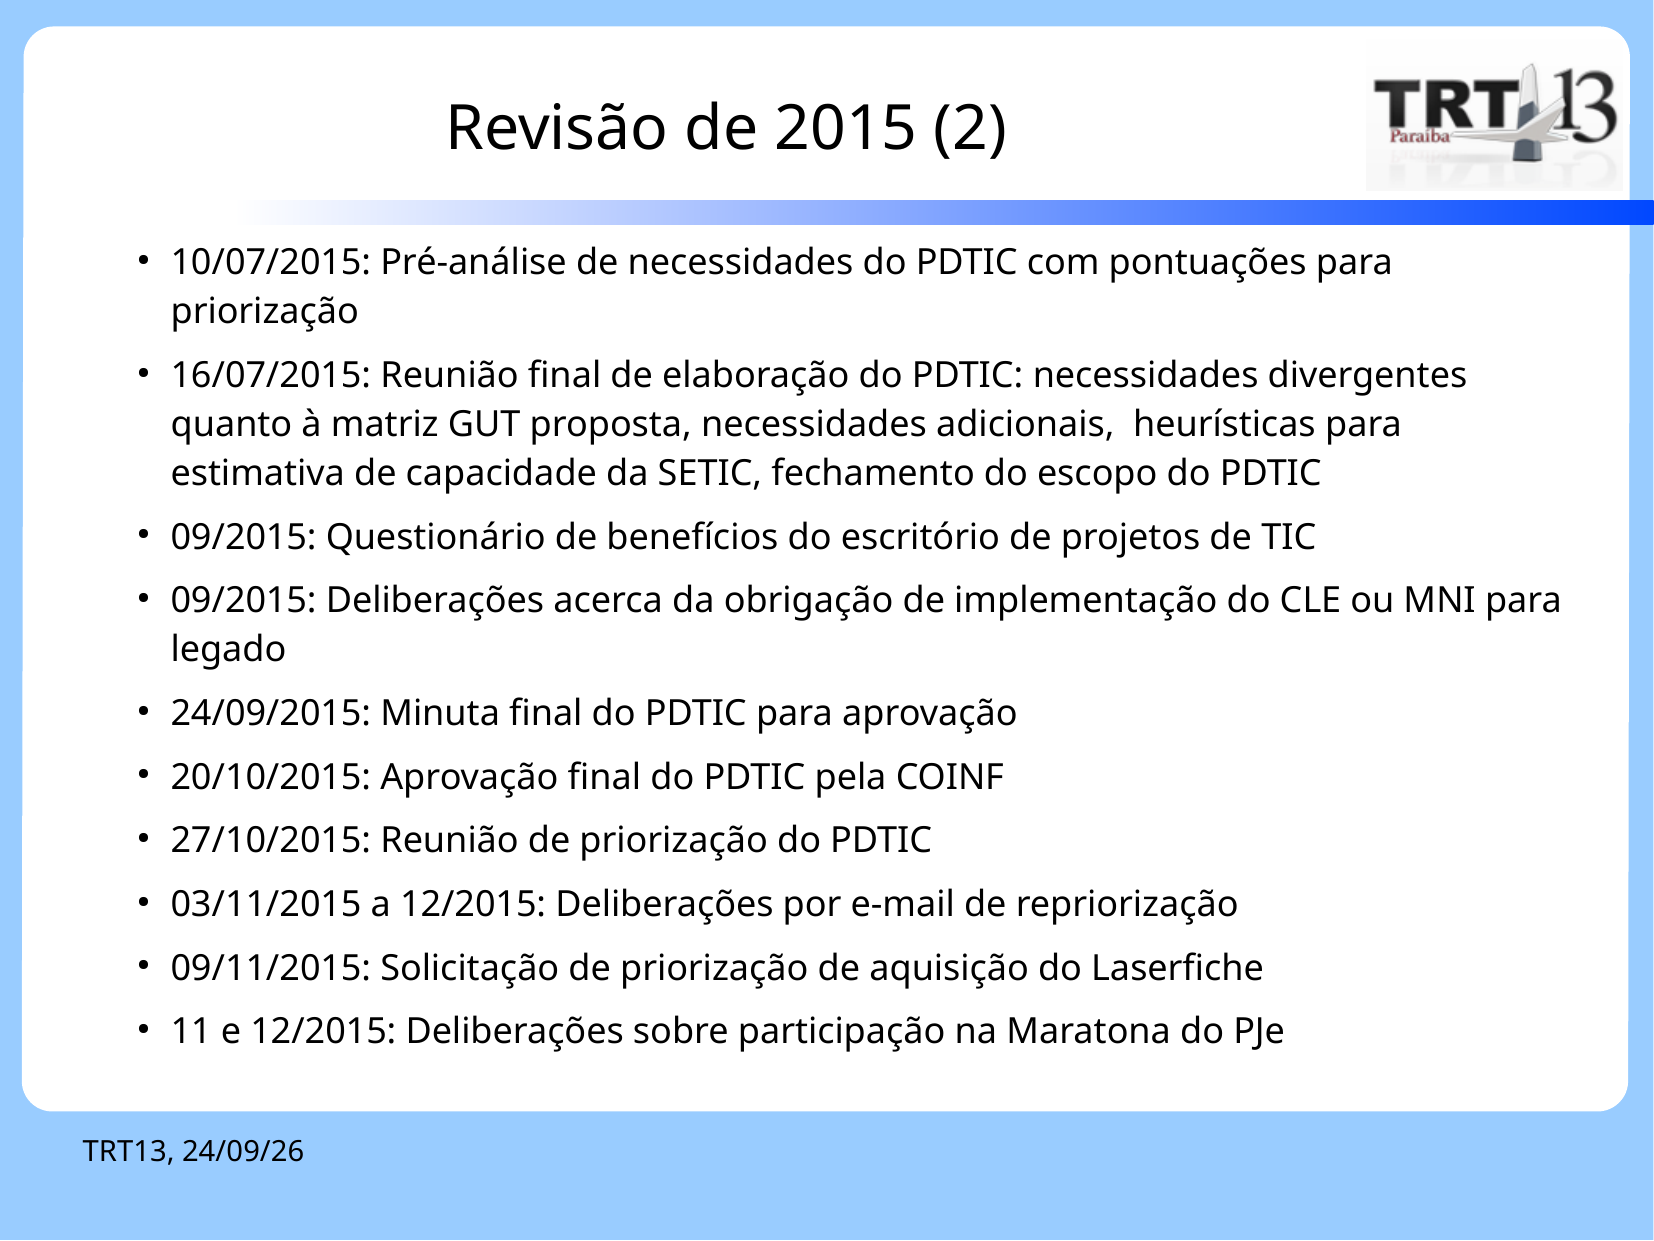

# Revisão de 2015 (2)
10/07/2015: Pré-análise de necessidades do PDTIC com pontuações para priorização
16/07/2015: Reunião final de elaboração do PDTIC: necessidades divergentes quanto à matriz GUT proposta, necessidades adicionais, heurísticas para estimativa de capacidade da SETIC, fechamento do escopo do PDTIC
09/2015: Questionário de benefícios do escritório de projetos de TIC
09/2015: Deliberações acerca da obrigação de implementação do CLE ou MNI para legado
24/09/2015: Minuta final do PDTIC para aprovação
20/10/2015: Aprovação final do PDTIC pela COINF
27/10/2015: Reunião de priorização do PDTIC
03/11/2015 a 12/2015: Deliberações por e-mail de repriorização
09/11/2015: Solicitação de priorização de aquisição do Laserfiche
11 e 12/2015: Deliberações sobre participação na Maratona do PJe